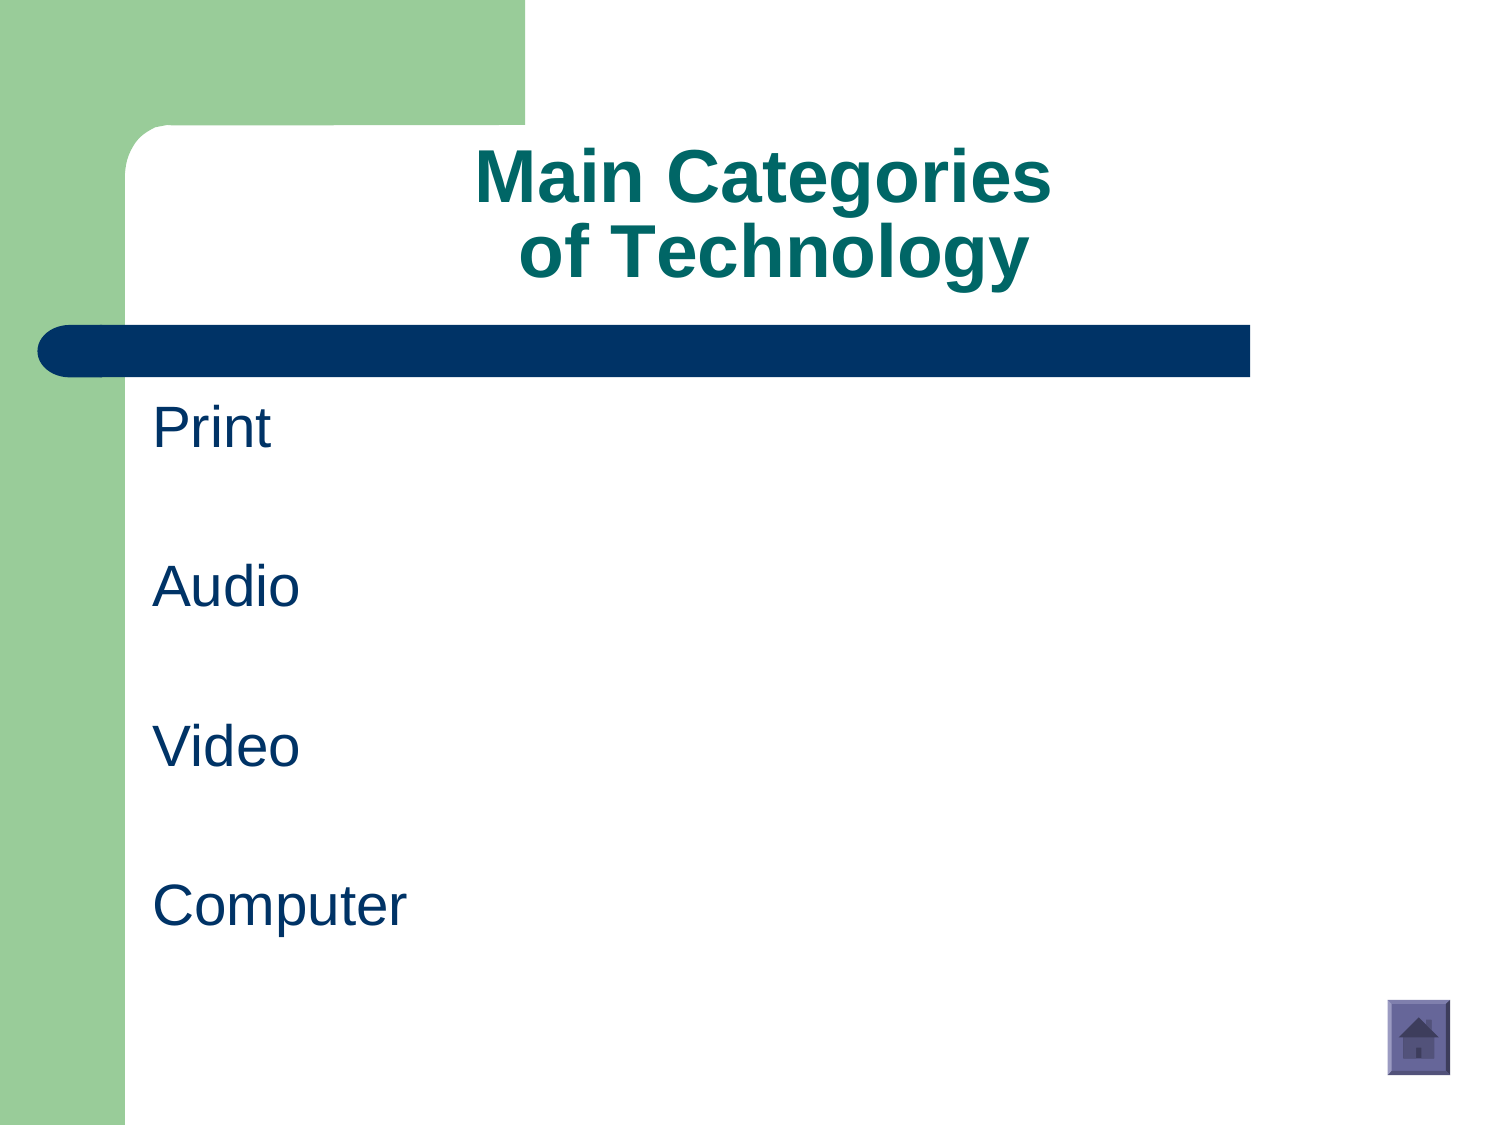

# Main Categories of Technology
Print
Audio
Video
Computer